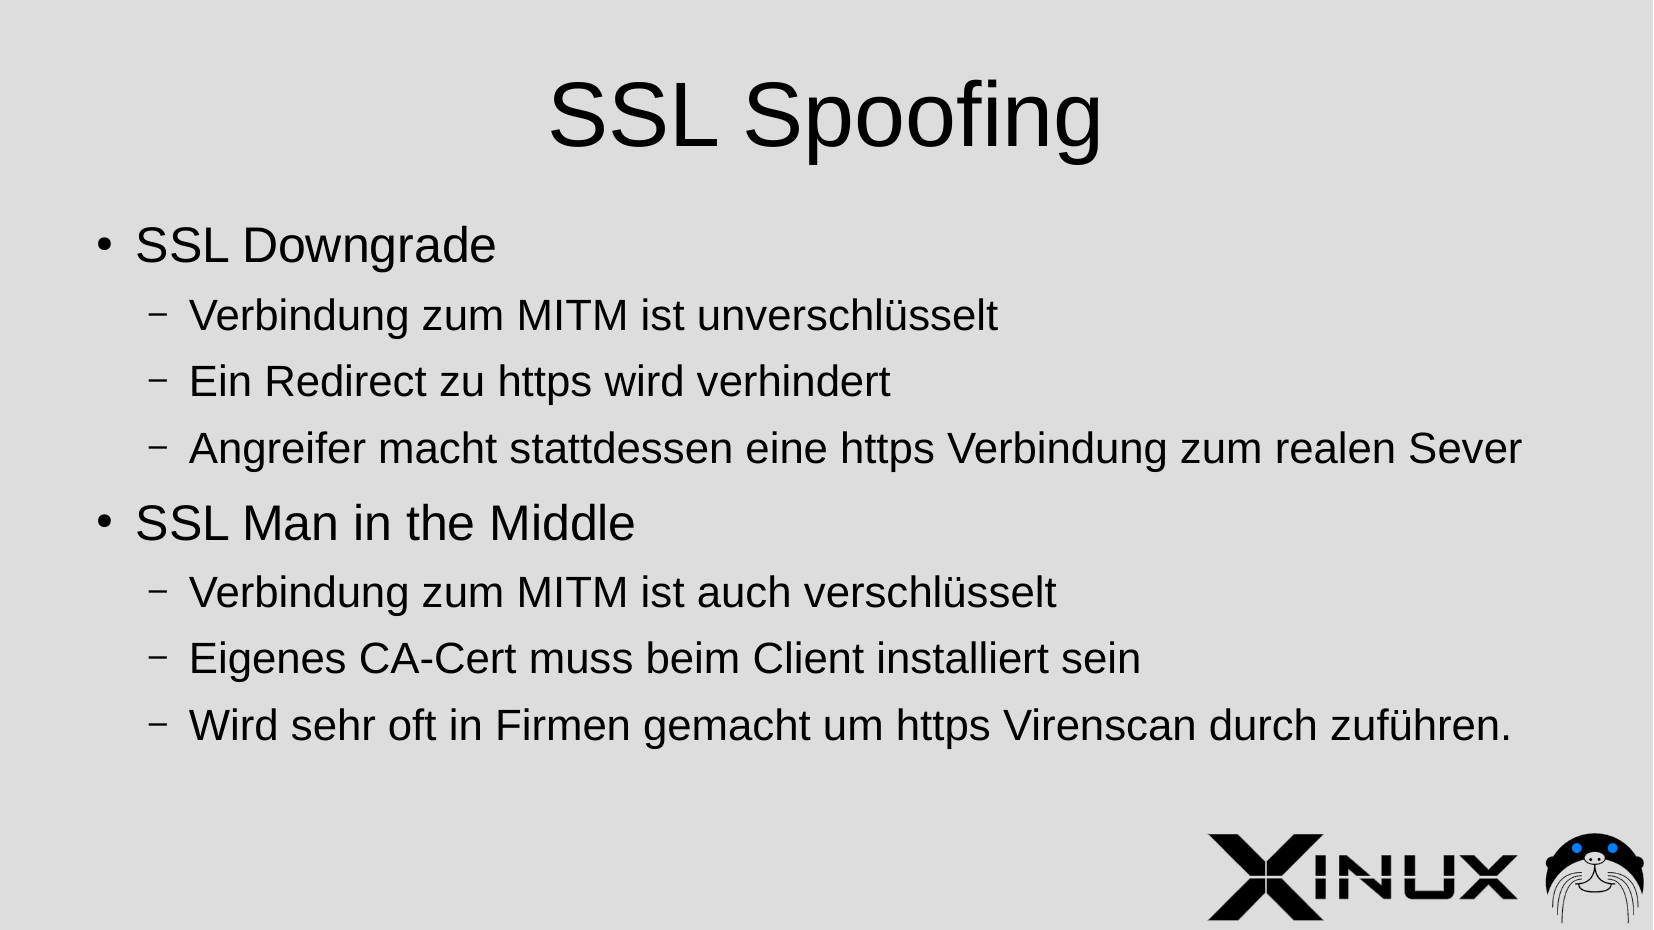

# SSL Spoofing
SSL Downgrade
Verbindung zum MITM ist unverschlüsselt
Ein Redirect zu https wird verhindert
Angreifer macht stattdessen eine https Verbindung zum realen Sever
SSL Man in the Middle
Verbindung zum MITM ist auch verschlüsselt
Eigenes CA-Cert muss beim Client installiert sein
Wird sehr oft in Firmen gemacht um https Virenscan durch zuführen.